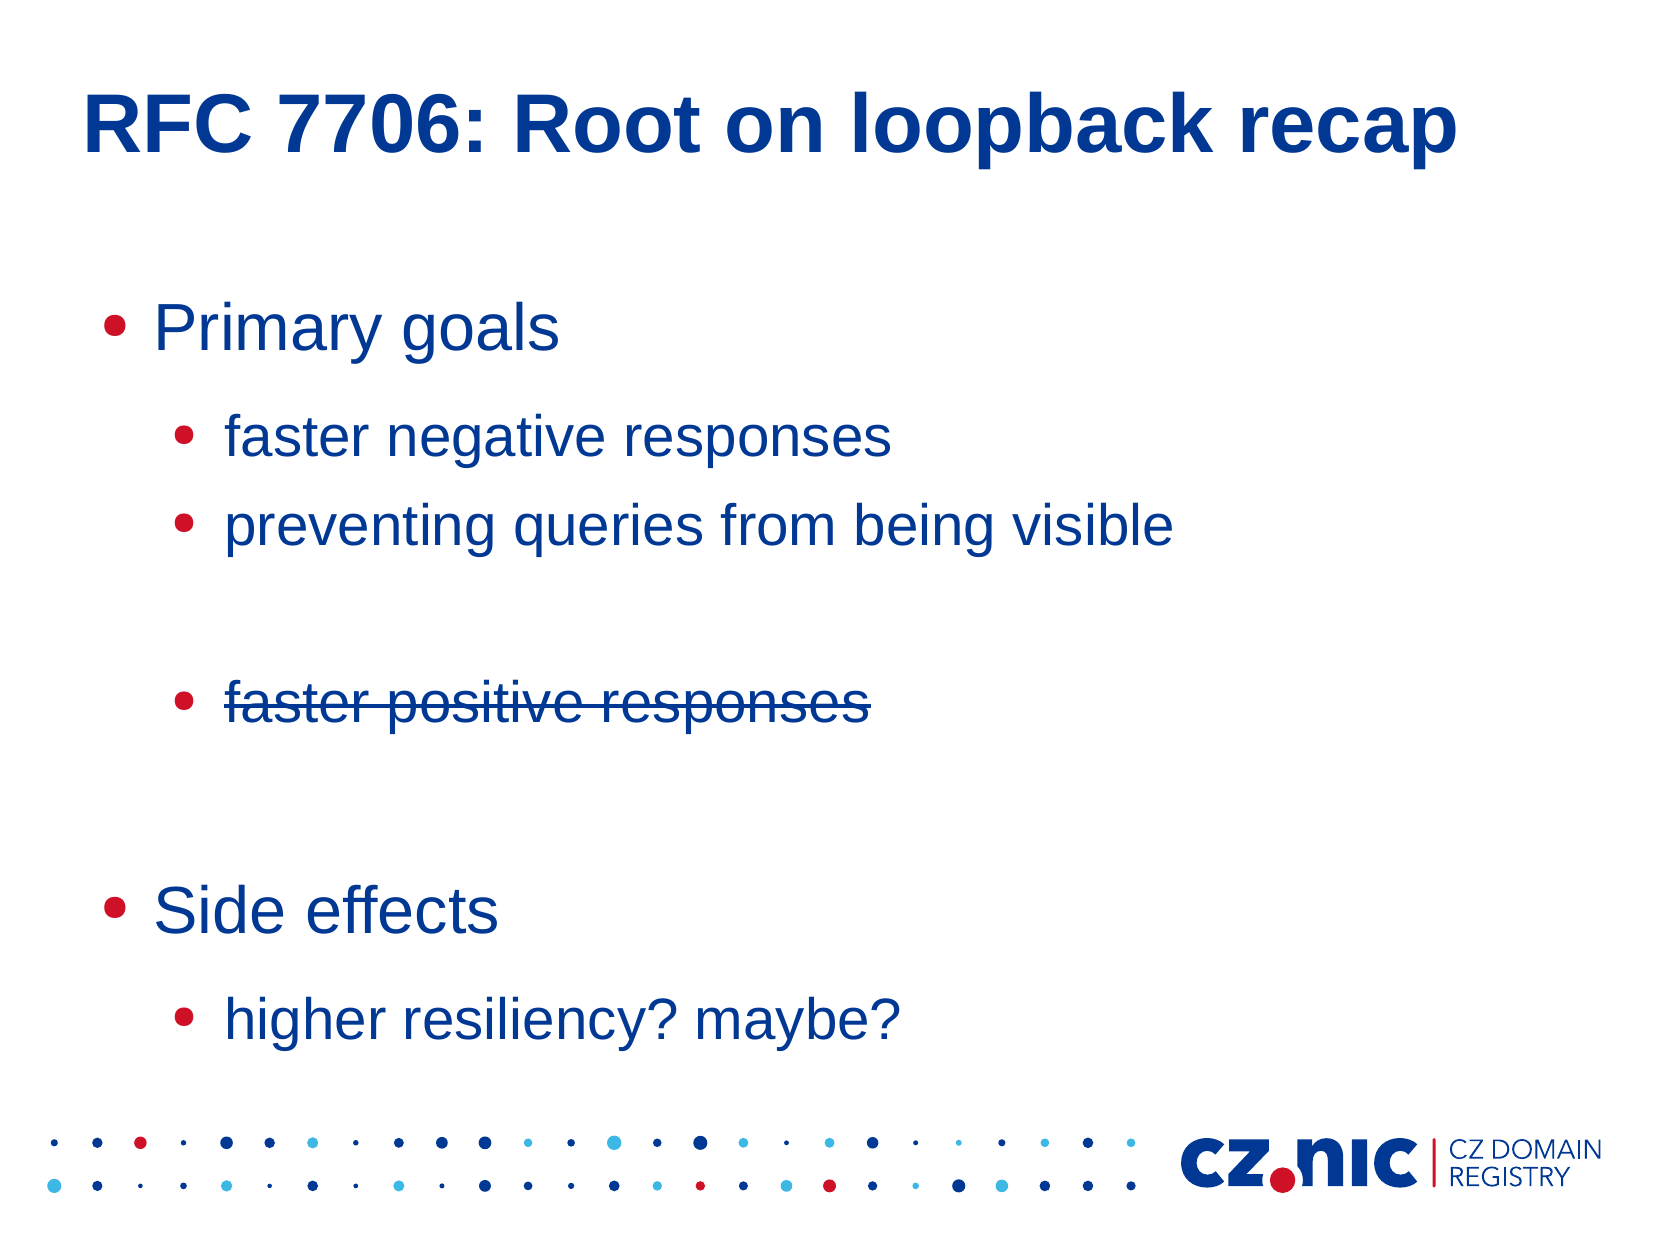

# RFC 7706: Root on loopback recap
Primary goals
faster negative responses
preventing queries from being visible
faster positive responses
Side effects
higher resiliency? maybe?